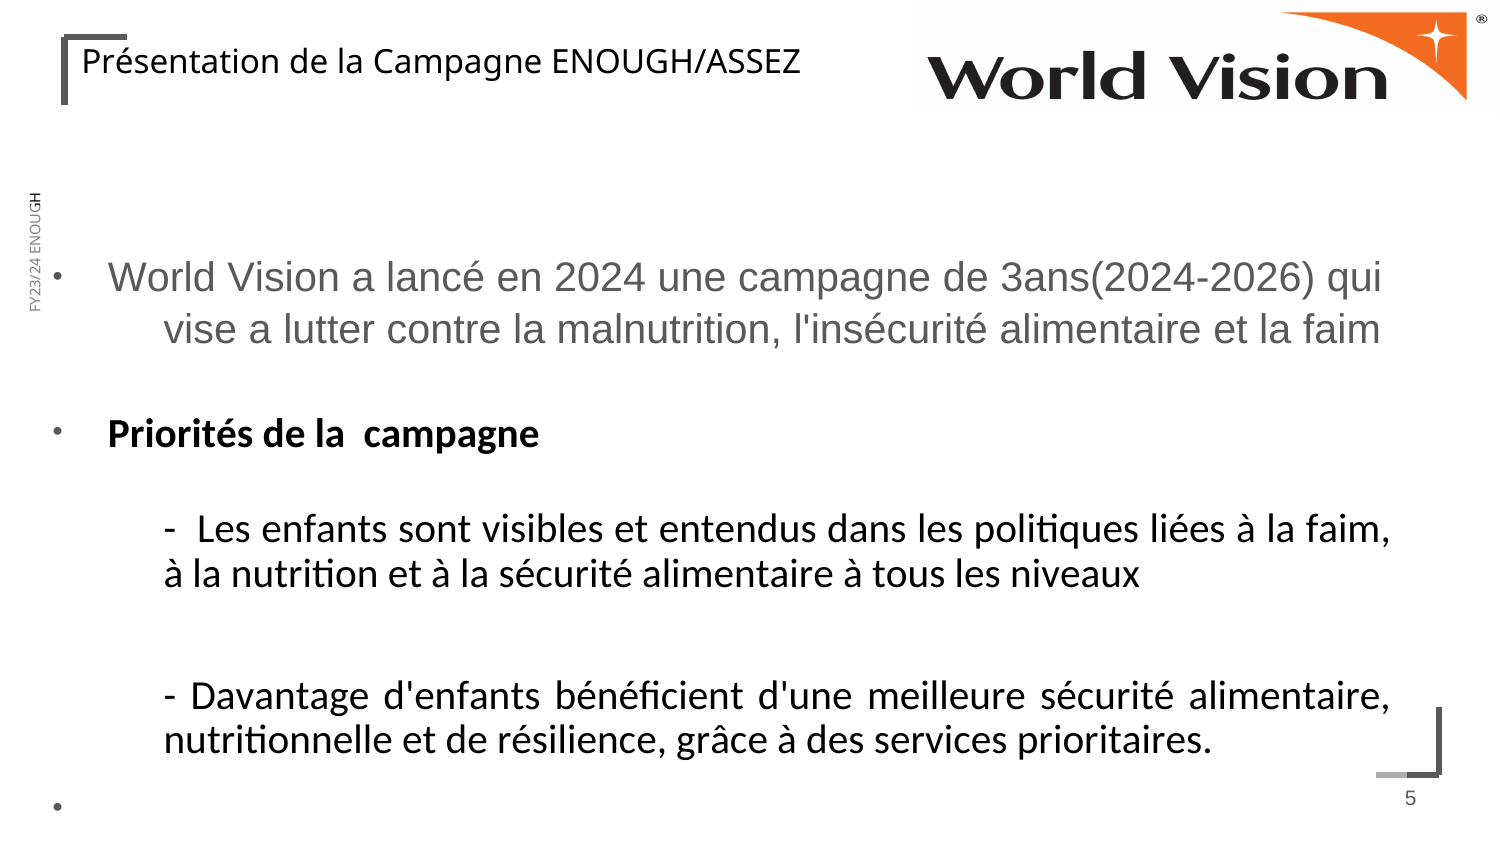

# Présentation de la Campagne ENOUGH/ASSEZ
SECTION
FY23/24 ENOUGH
World Vision a lancé en 2024 une campagne de 3ans(2024-2026) qui vise a lutter contre la malnutrition, l'insécurité alimentaire et la faim
Priorités de la campagne
- Les enfants sont visibles et entendus dans les politiques liées à la faim, à la nutrition et à la sécurité alimentaire à tous les niveaux
- Davantage d'enfants bénéficient d'une meilleure sécurité alimentaire, nutritionnelle et de résilience, grâce à des services prioritaires.